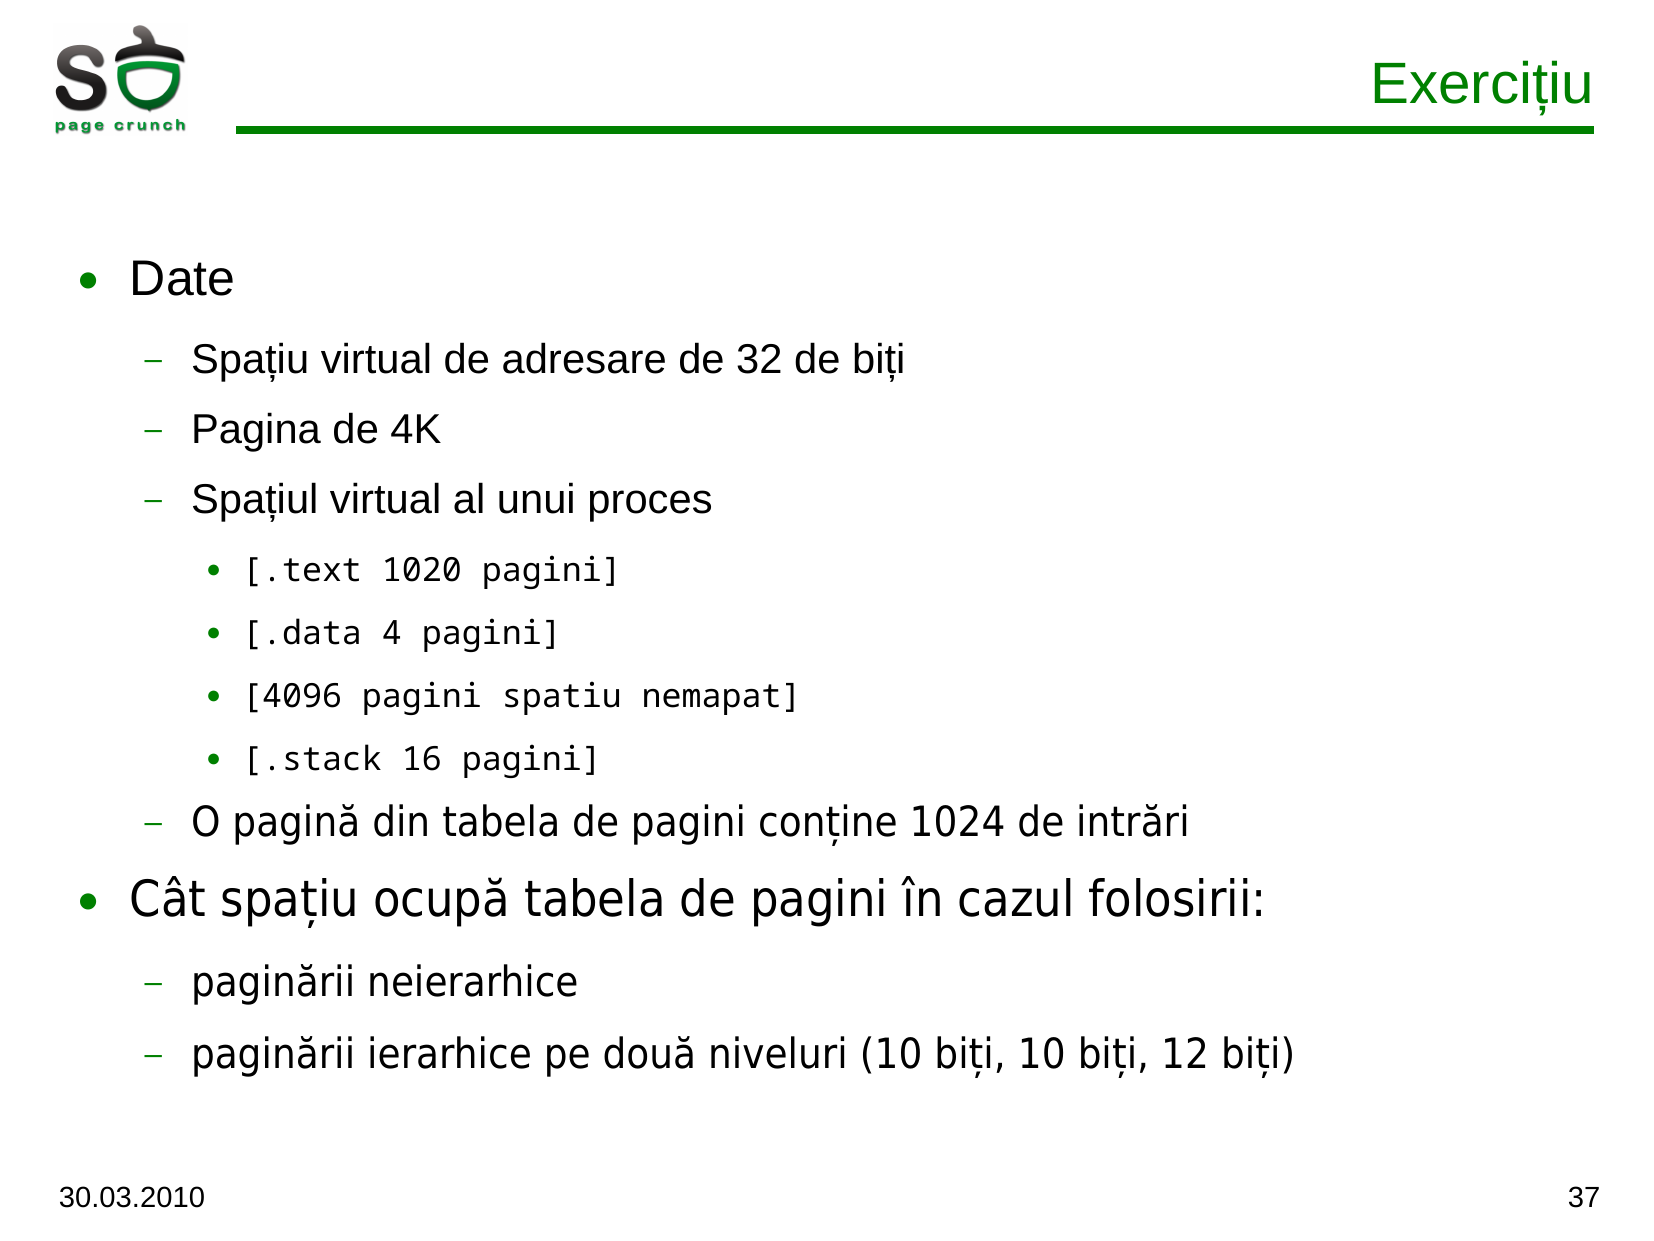

# Exercițiu
Date
Spațiu virtual de adresare de 32 de biți
Pagina de 4K
Spațiul virtual al unui proces
[.text 1020 pagini]
[.data 4 pagini]
[4096 pagini spatiu nemapat]
[.stack 16 pagini]
O pagină din tabela de pagini conține 1024 de intrări
Cât spațiu ocupă tabela de pagini în cazul folosirii:
paginării neierarhice
paginării ierarhice pe două niveluri (10 biți, 10 biți, 12 biți)
30.03.2010
37